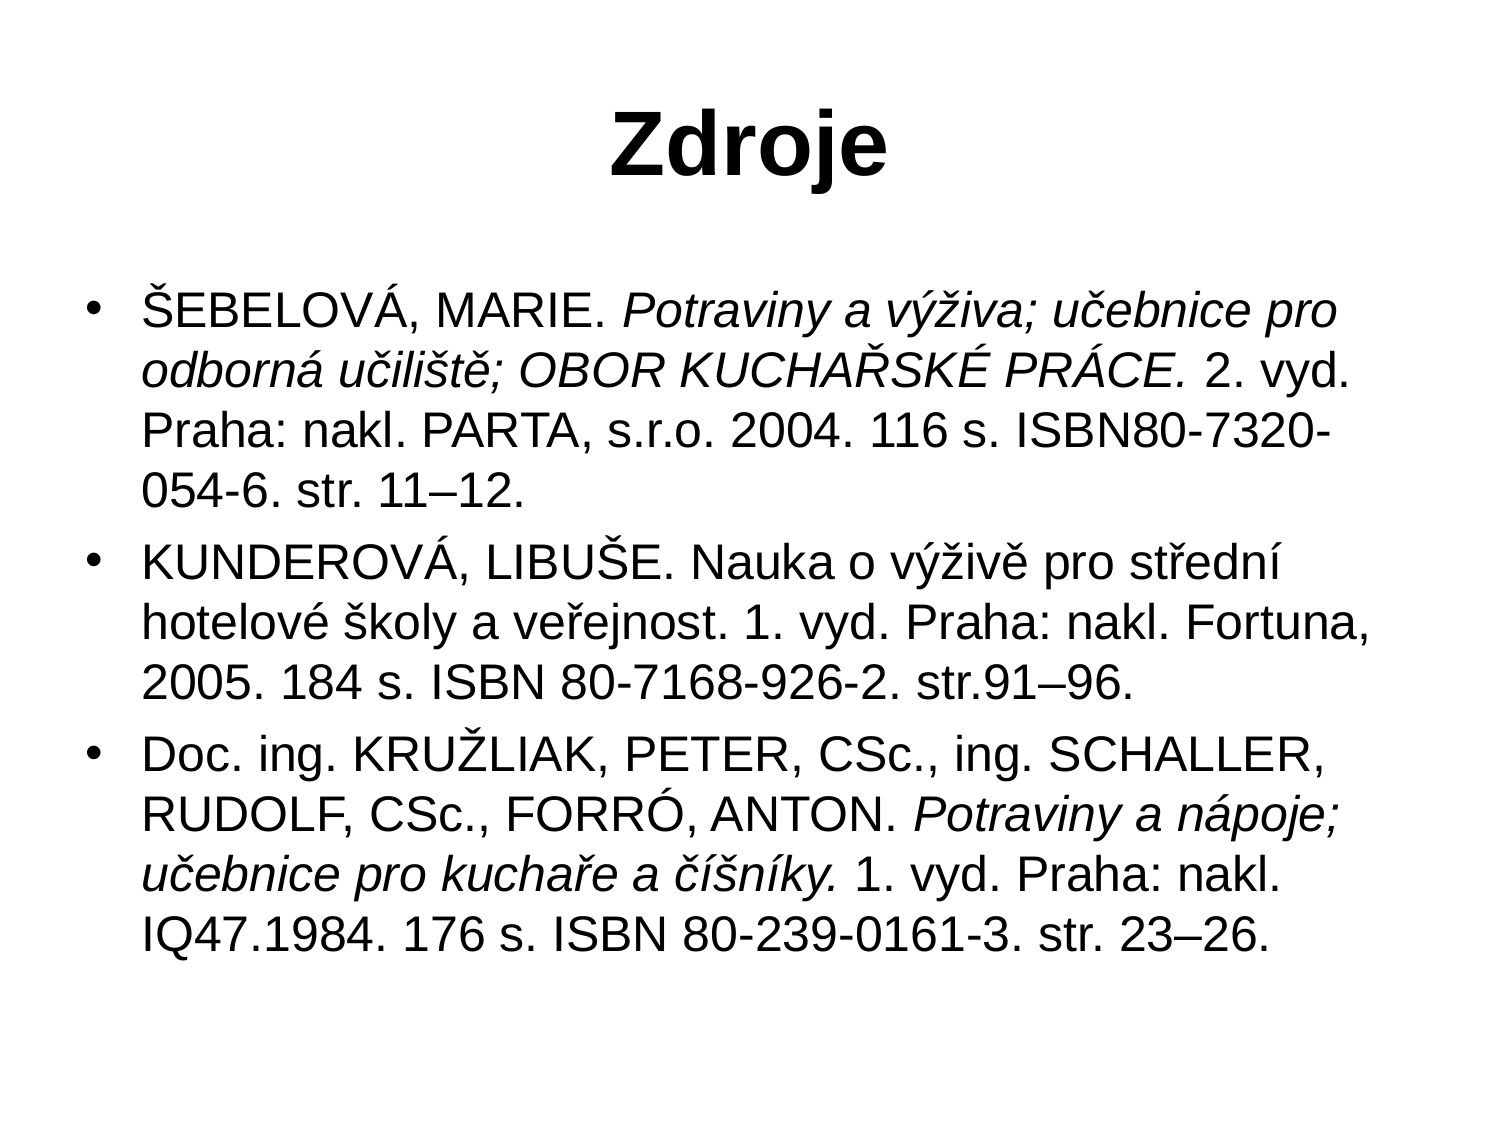

Zdroje
# ŠEBELOVÁ, MARIE. Potraviny a výživa; učebnice pro odborná učiliště; OBOR KUCHAŘSKÉ PRÁCE. 2. vyd. Praha: nakl. PARTA, s.r.o. 2004. 116 s. ISBN80-7320-054-6. str. 11–12.
KUNDEROVÁ, LIBUŠE. Nauka o výživě pro střední hotelové školy a veřejnost. 1. vyd. Praha: nakl. Fortuna, 2005. 184 s. ISBN 80-7168-926-2. str.91–96.
Doc. ing. KRUŽLIAK, PETER, CSc., ing. SCHALLER, RUDOLF, CSc., FORRÓ, ANTON. Potraviny a nápoje; učebnice pro kuchaře a číšníky. 1. vyd. Praha: nakl. IQ47.1984. 176 s. ISBN 80-239-0161-3. str. 23–26.